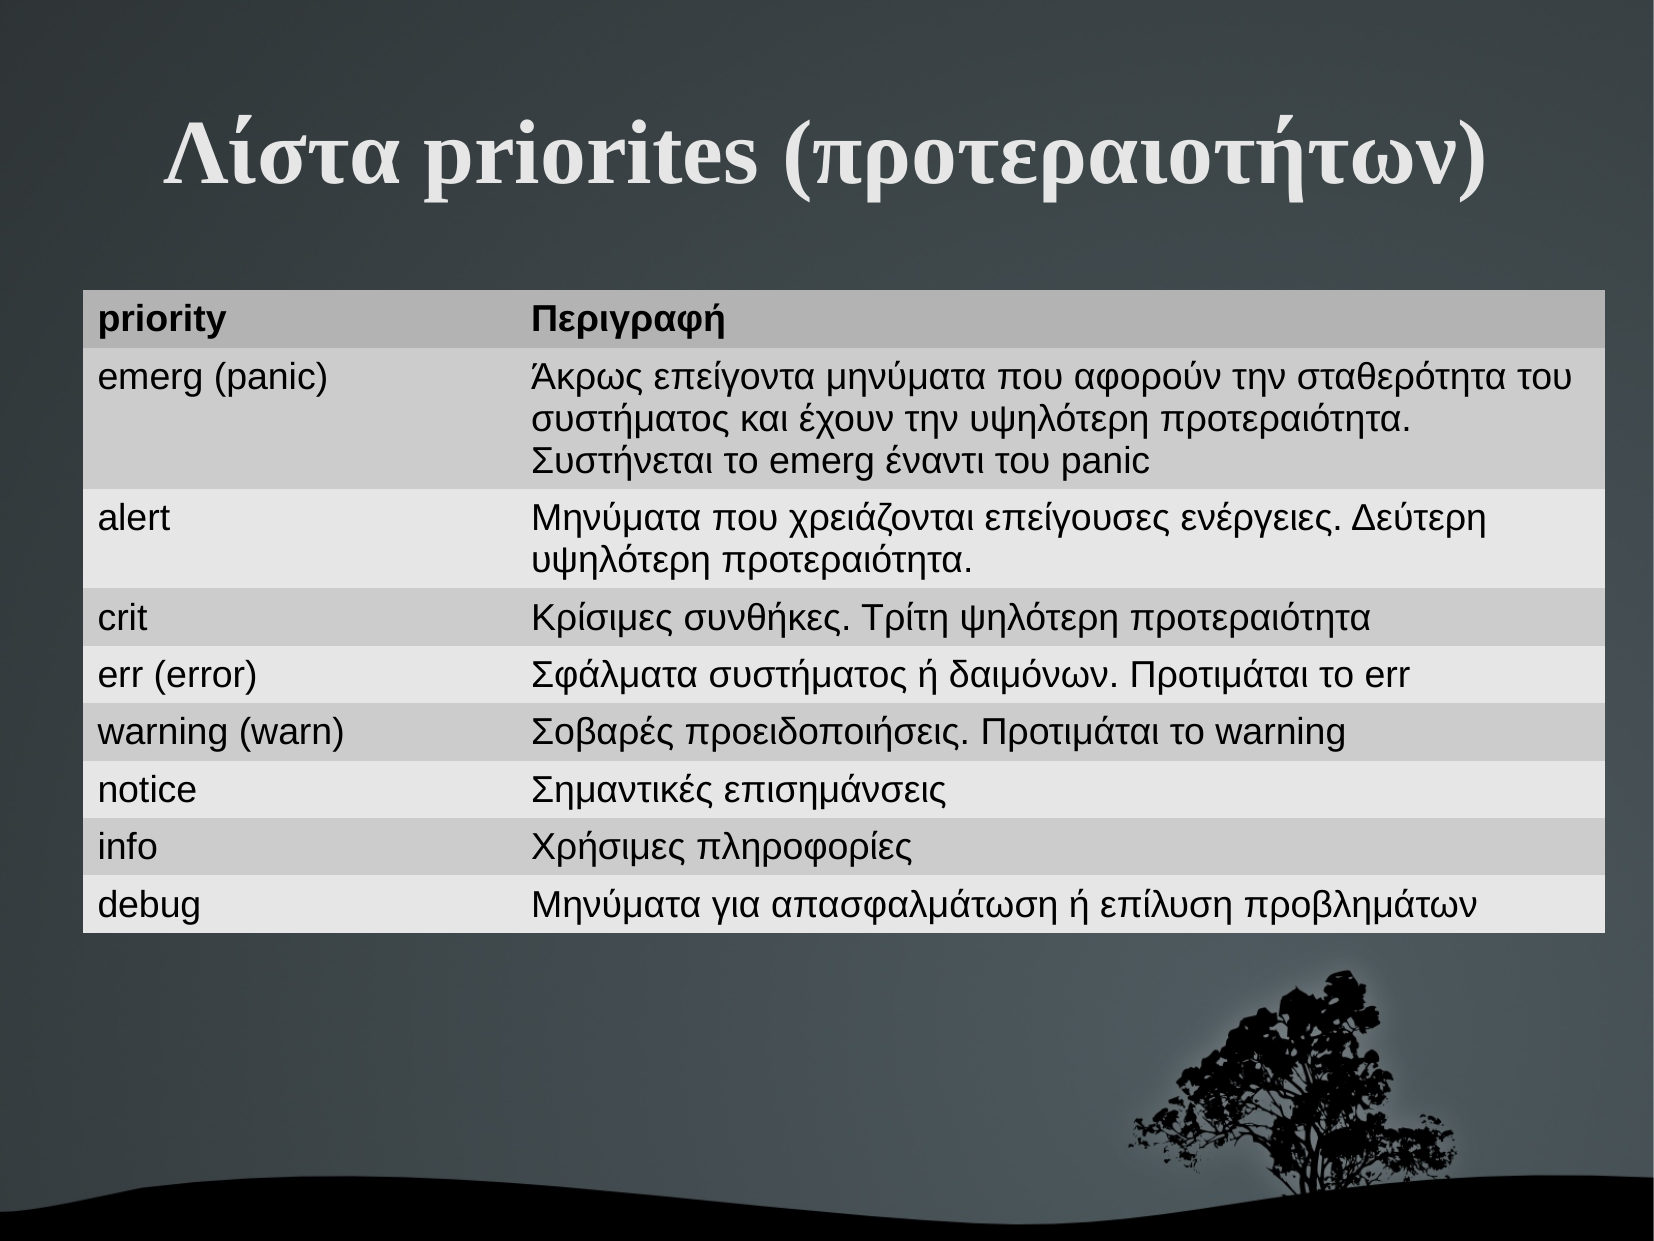

# Λίστα priorites (προτεραιοτήτων)
| priority | Περιγραφή |
| --- | --- |
| emerg (panic) | Άκρως επείγοντα μηνύματα που αφορούν την σταθερότητα του συστήματος και έχουν την υψηλότερη προτεραιότητα. Συστήνεται το emerg έναντι του panic |
| alert | Μηνύματα που χρειάζονται επείγουσες ενέργειες. Δεύτερη υψηλότερη προτεραιότητα. |
| crit | Κρίσιμες συνθήκες. Τρίτη ψηλότερη προτεραιότητα |
| err (error) | Σφάλματα συστήματος ή δαιμόνων. Προτιμάται το err |
| warning (warn) | Σοβαρές προειδοποιήσεις. Προτιμάται το warning |
| notice | Σημαντικές επισημάνσεις |
| info | Χρήσιμες πληροφορίες |
| debug | Μηνύματα για απασφαλμάτωση ή επίλυση προβλημάτων |